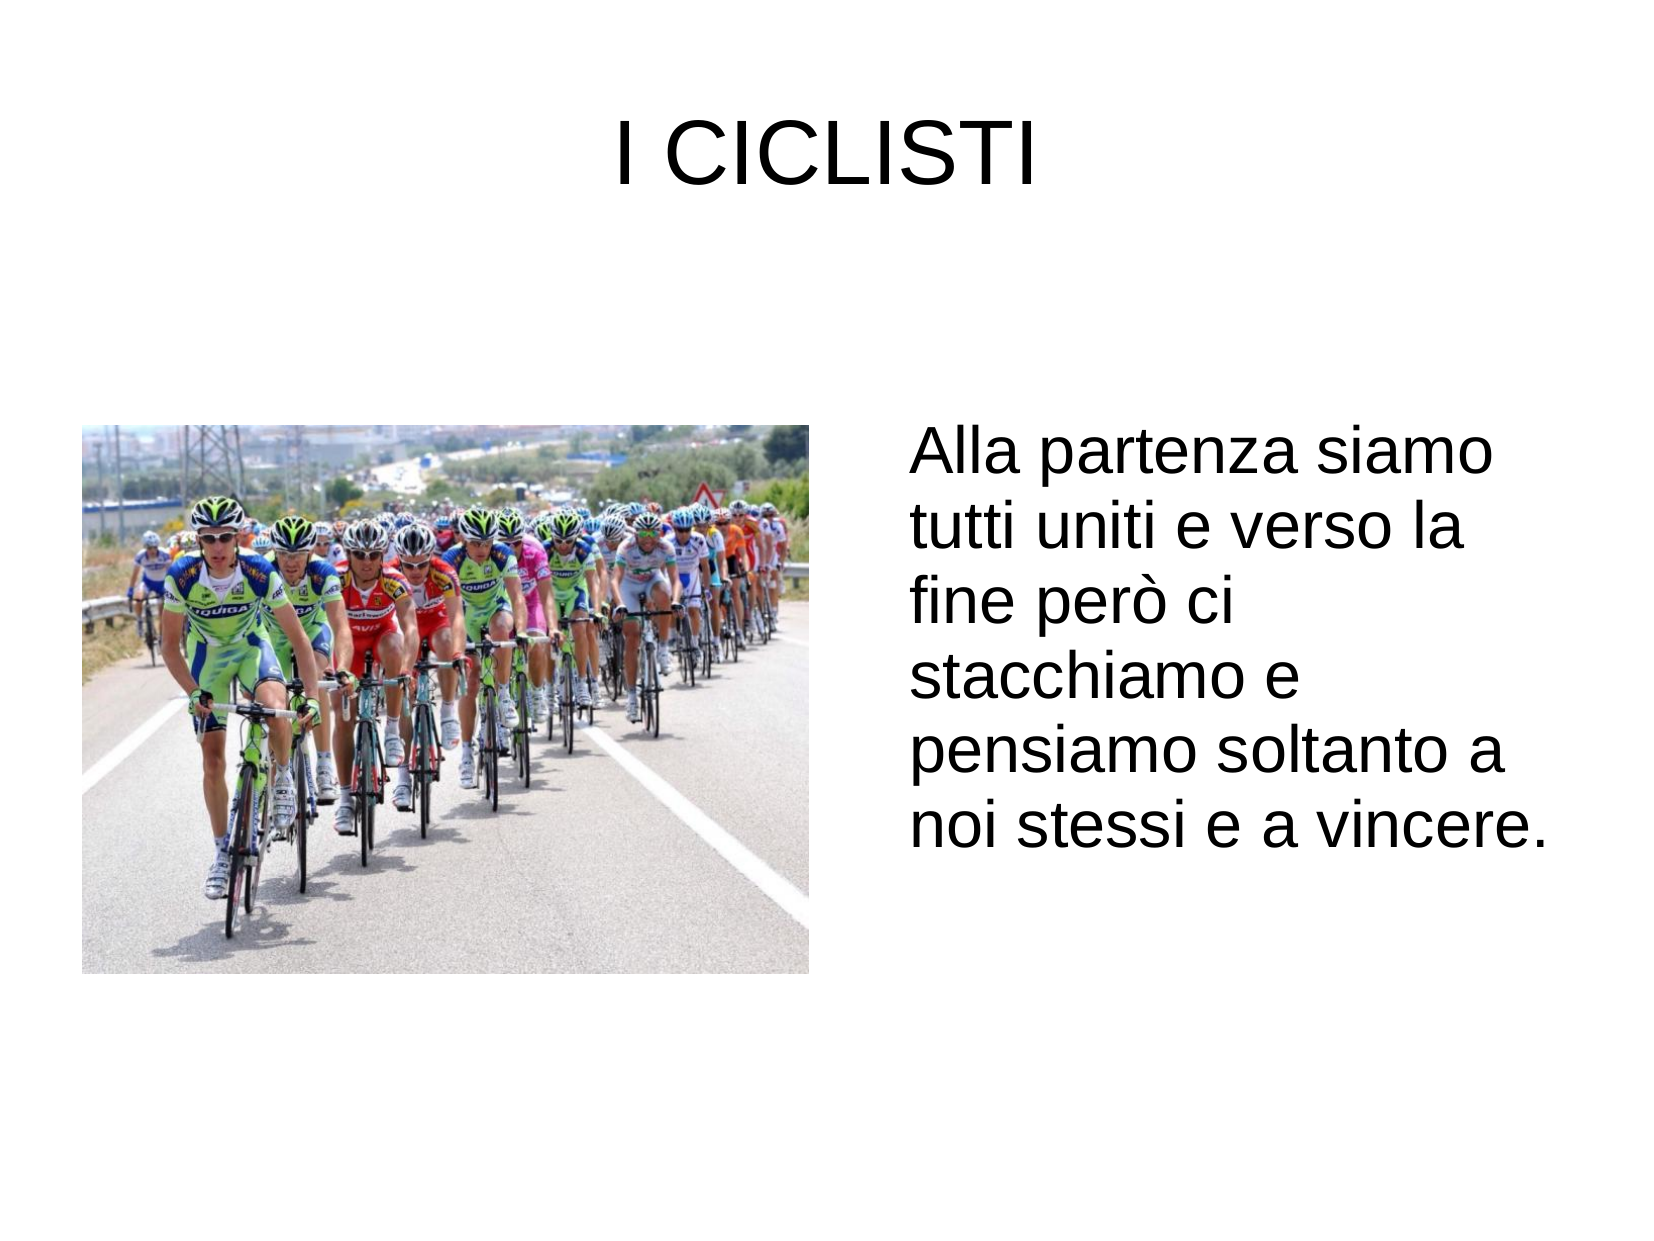

# I CICLISTI
Alla partenza siamo tutti uniti e verso la fine però ci stacchiamo e pensiamo soltanto a noi stessi e a vincere.